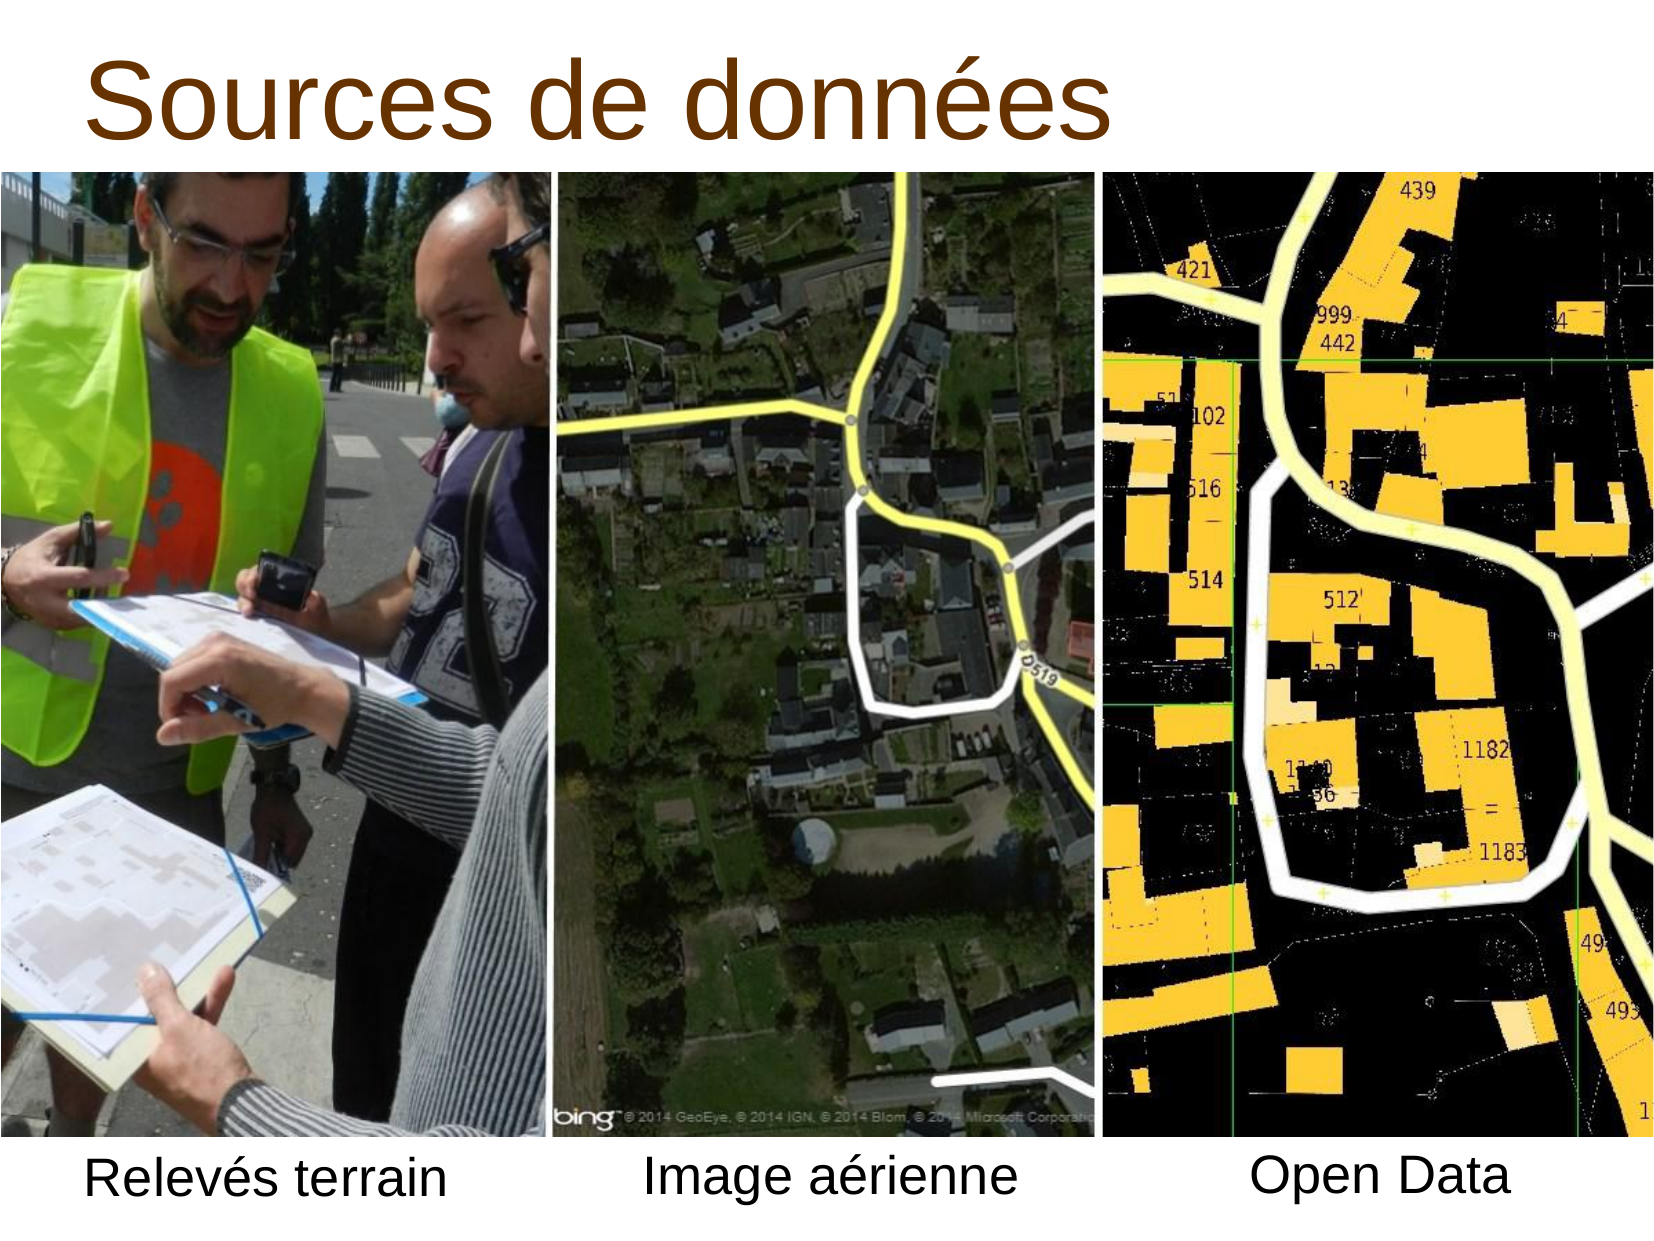

# Sources de données
Open Data
Image aérienne
Relevés terrain